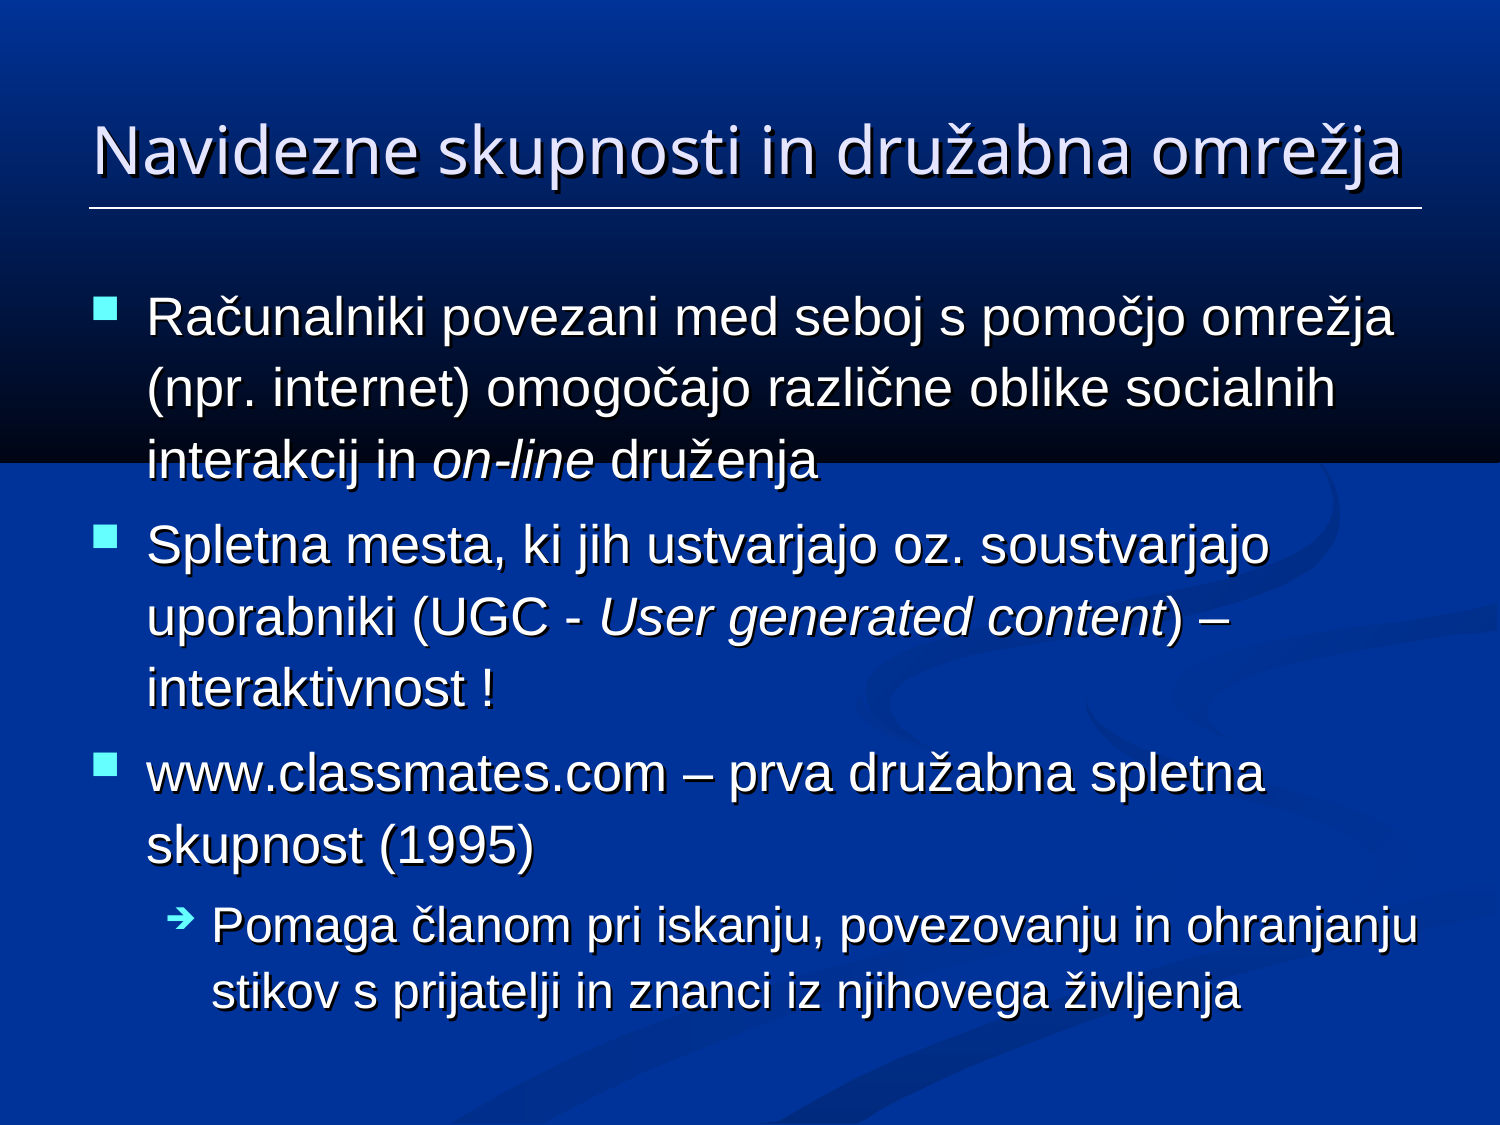

Navidezne skupnosti in družabna omrežja
# Računalniki povezani med seboj s pomočjo omrežja (npr. internet) omogočajo različne oblike socialnih interakcij in on-line druženja
Spletna mesta, ki jih ustvarjajo oz. soustvarjajo uporabniki (UGC - User generated content) – interaktivnost !
www.classmates.com – prva družabna spletna skupnost (1995)
Pomaga članom pri iskanju, povezovanju in ohranjanju stikov s prijatelji in znanci iz njihovega življenja